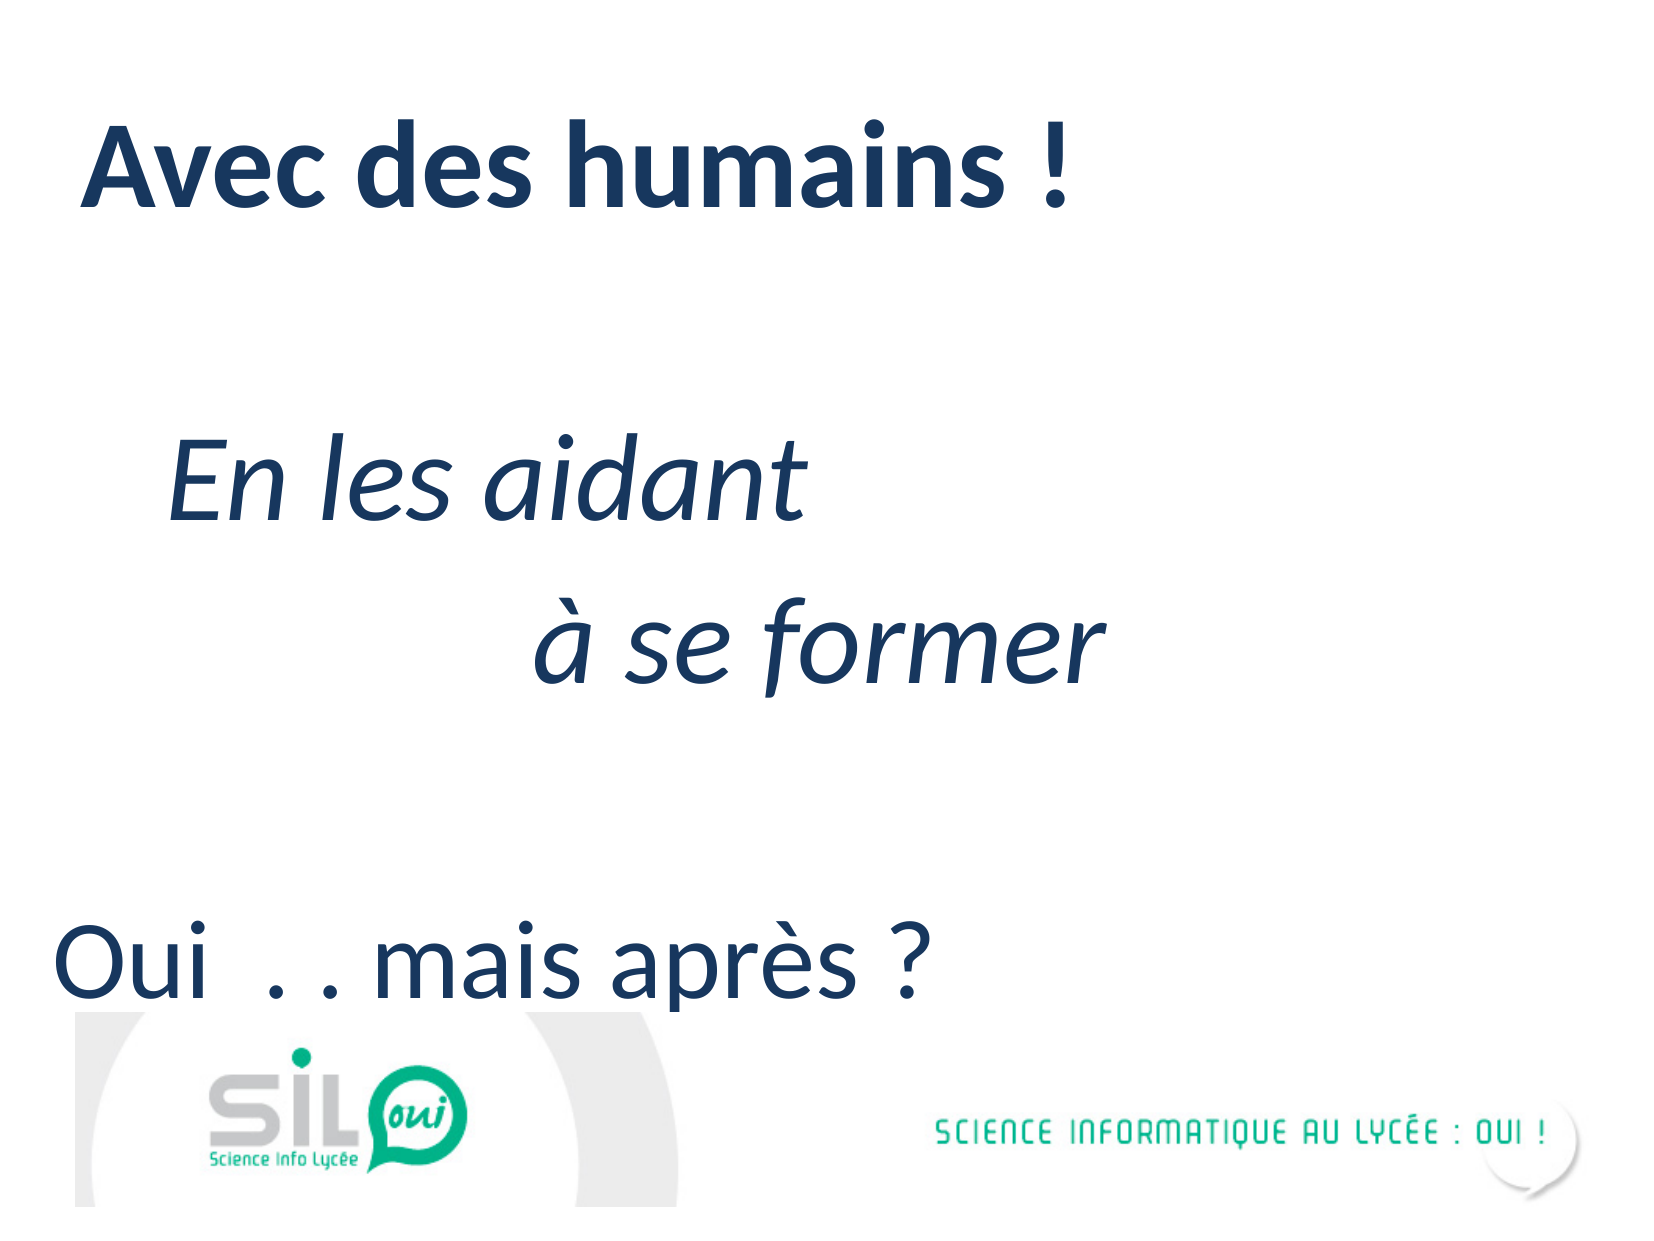

# Avec des humains !
 En les aidant
 à se former
Oui . . mais après ?